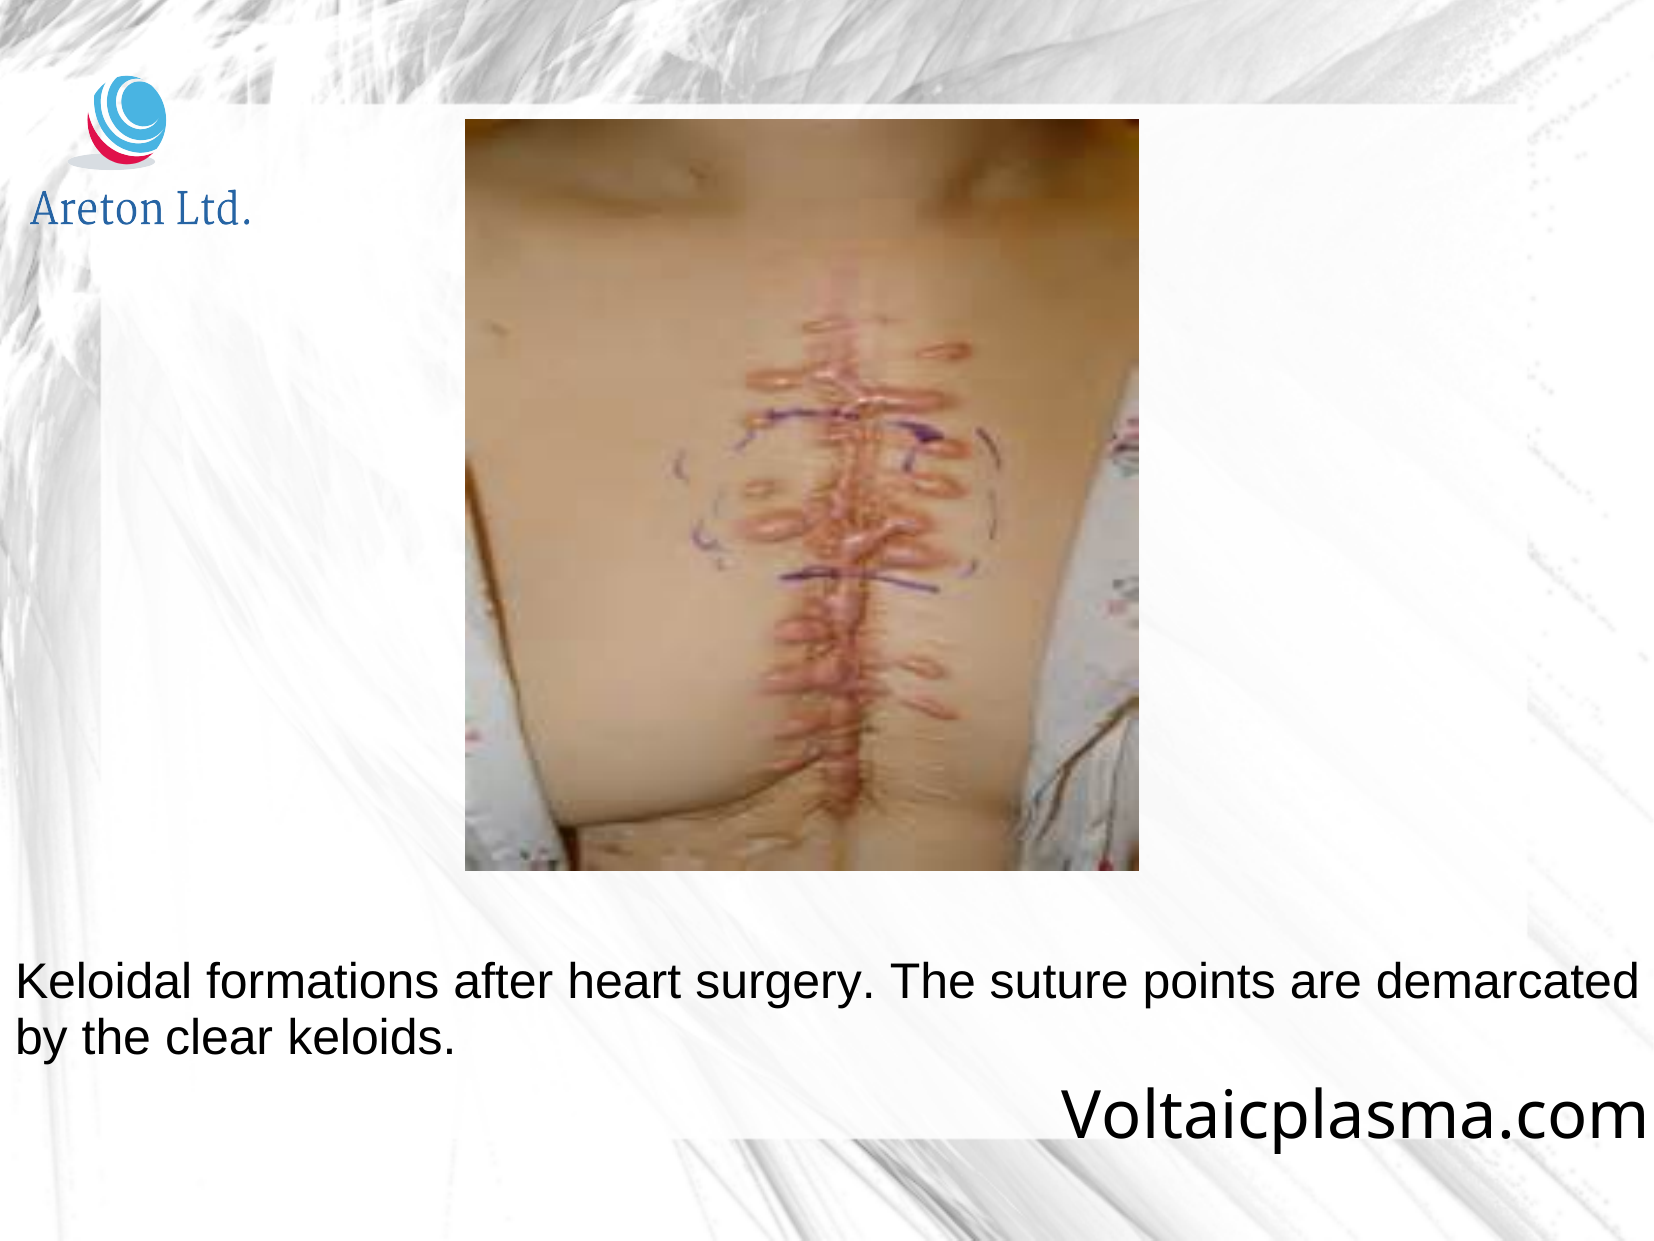

Voltaicplasma.com
Keloidal formations after heart surgery. The suture points are demarcated by the clear keloids.